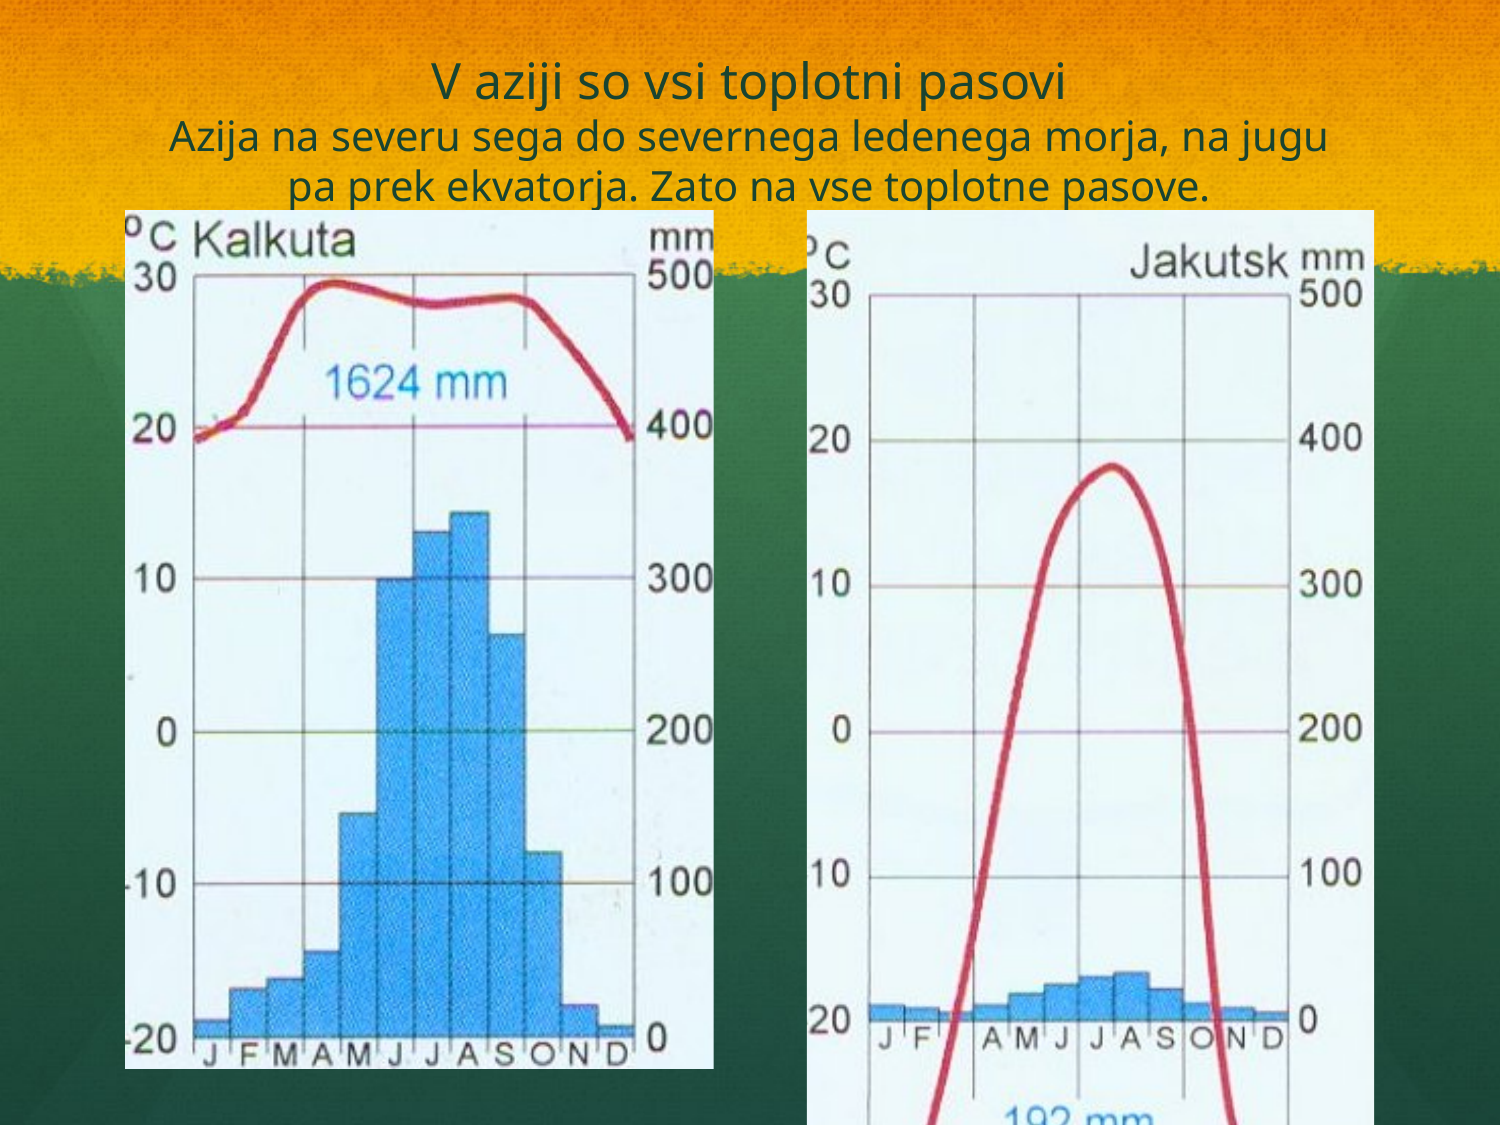

# V aziji so vsi toplotni pasovi Azija na severu sega do severnega ledenega morja, na jugu pa prek ekvatorja. Zato na vse toplotne pasove.